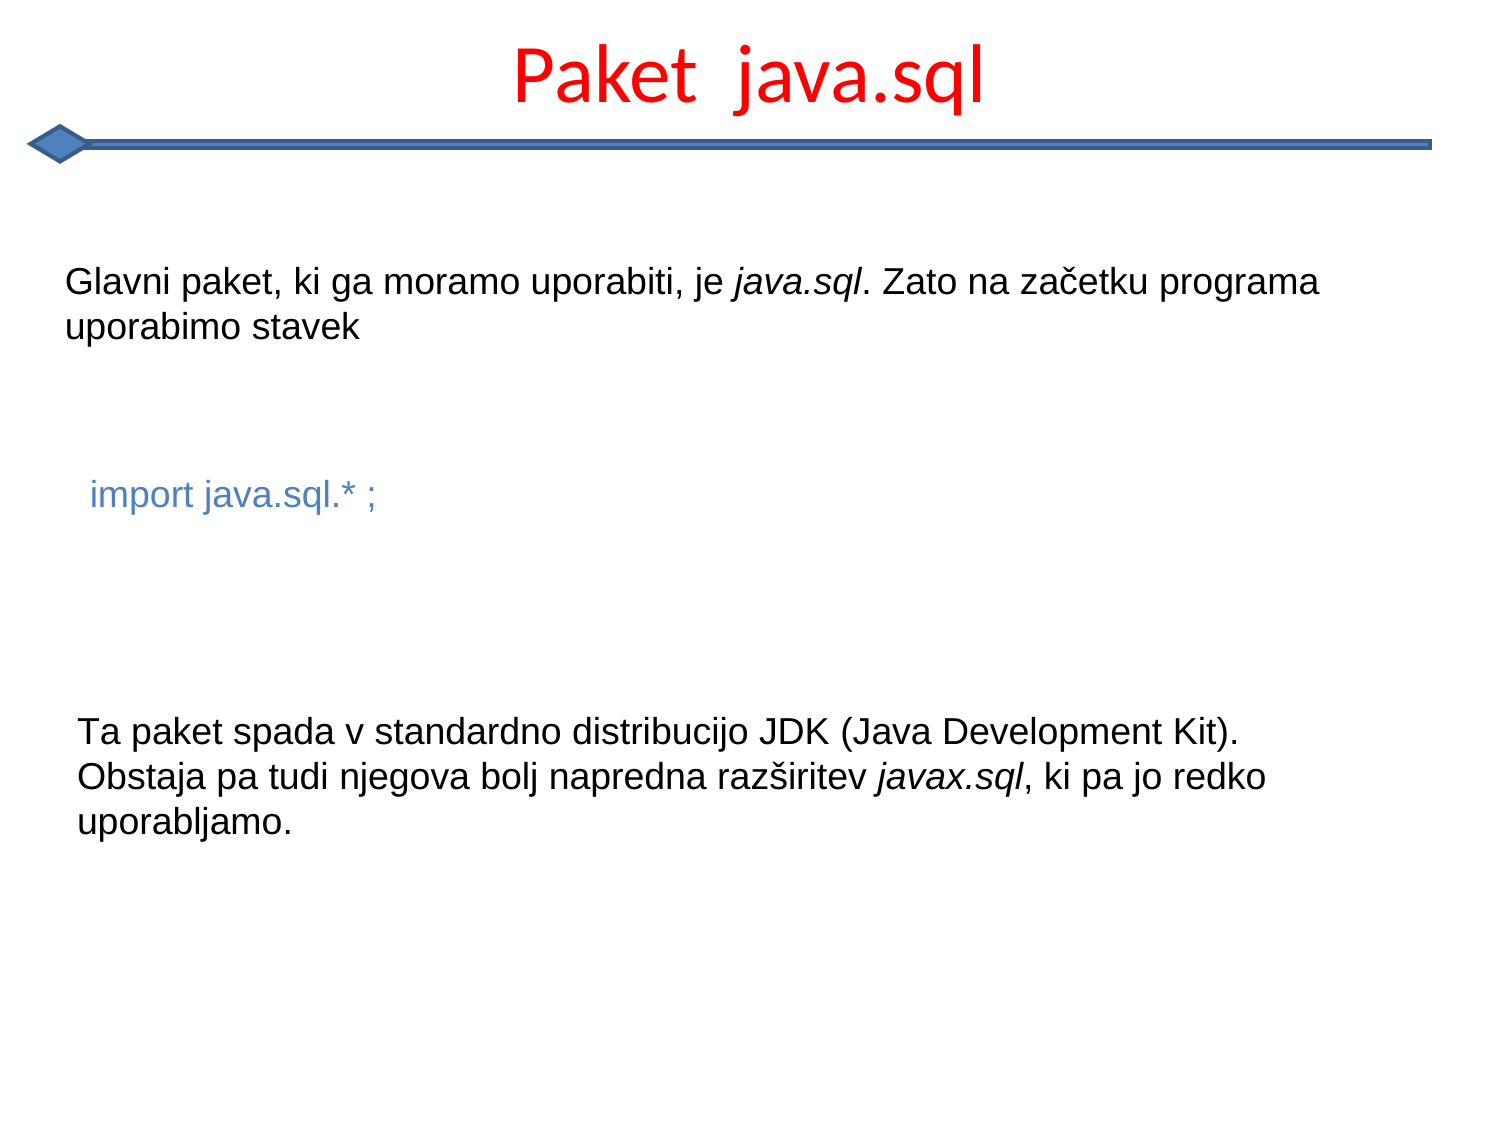

# Paket java.sql
Glavni paket, ki ga moramo uporabiti, je java.sql. Zato na začetku programa uporabimo stavek
import java.sql.* ;
Ta paket spada v standardno distribucijo JDK (Java Development Kit). Obstaja pa tudi njegova bolj napredna razširitev javax.sql, ki pa jo redko uporabljamo.